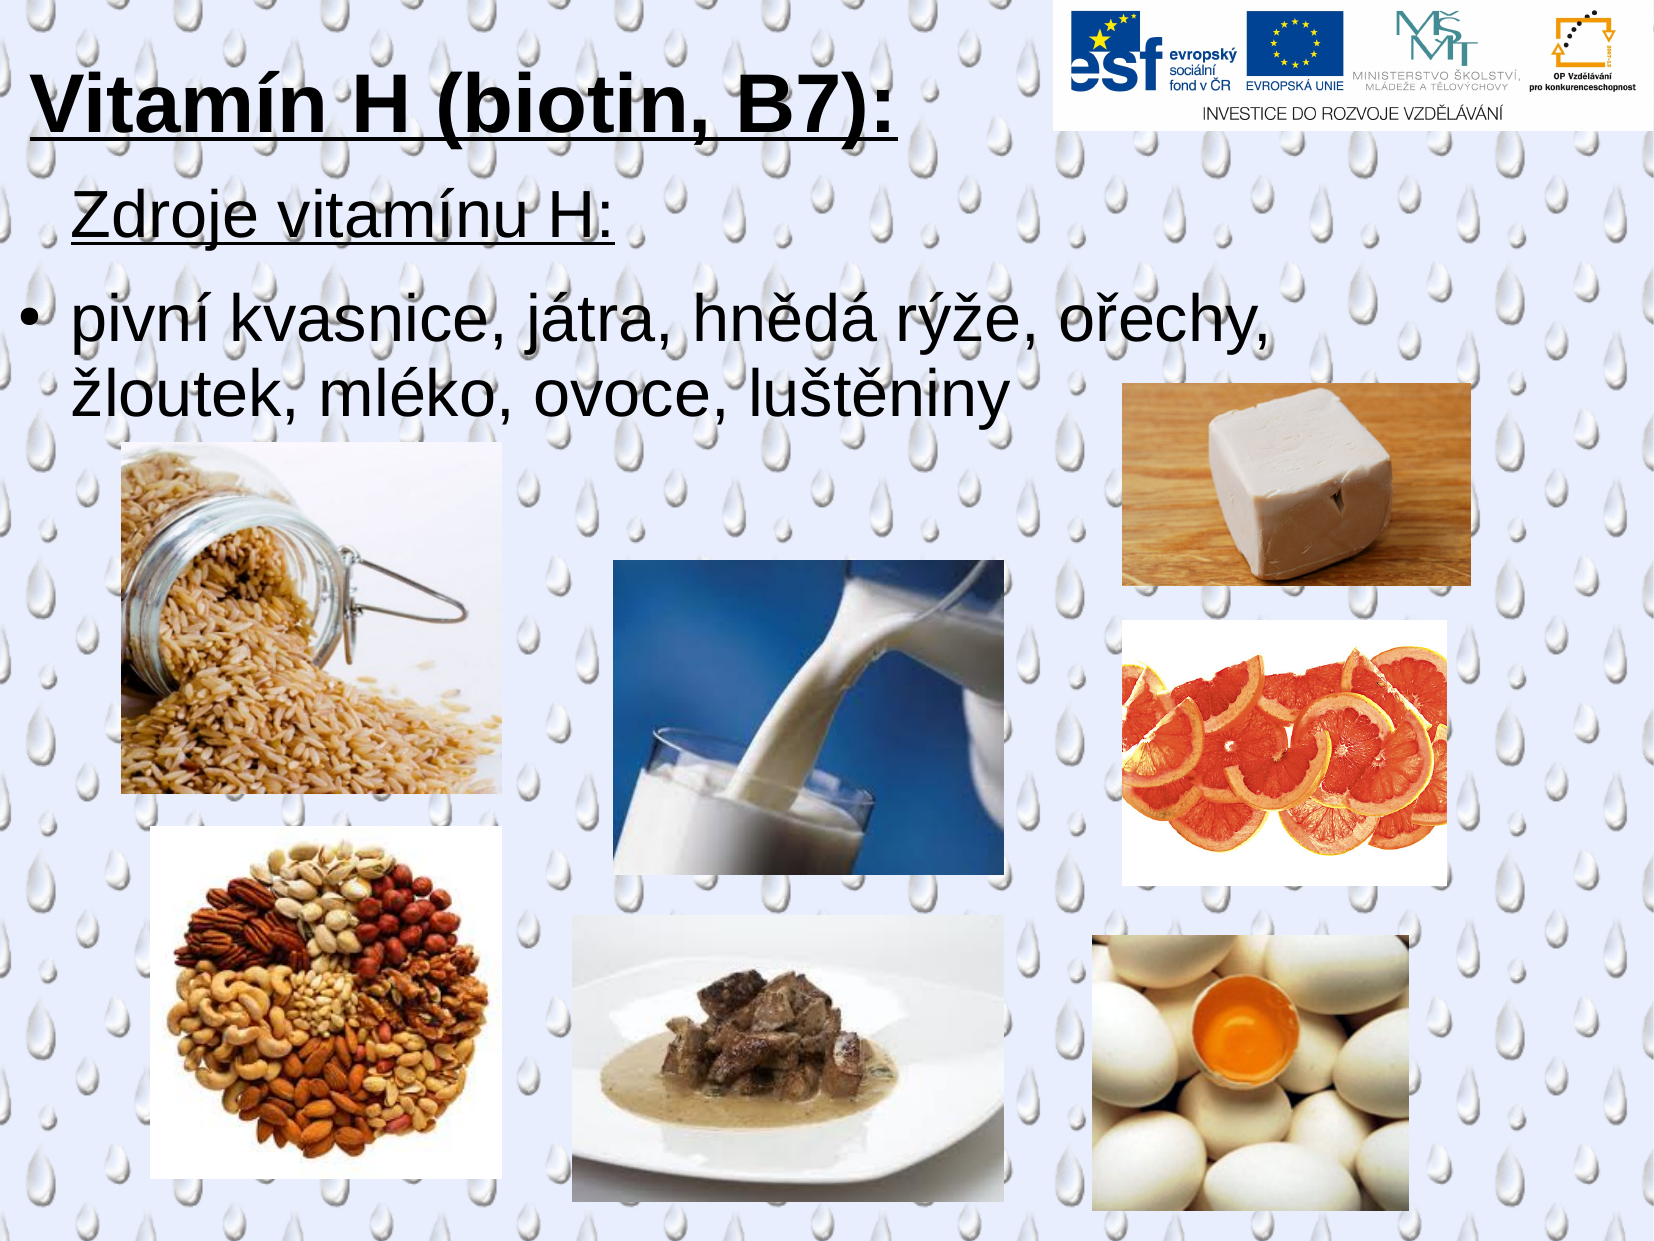

# Vitamín H (biotin, B7):
Zdroje vitamínu H:
pivní kvasnice, játra, hnědá rýže, ořechy, žloutek, mléko, ovoce, luštěniny